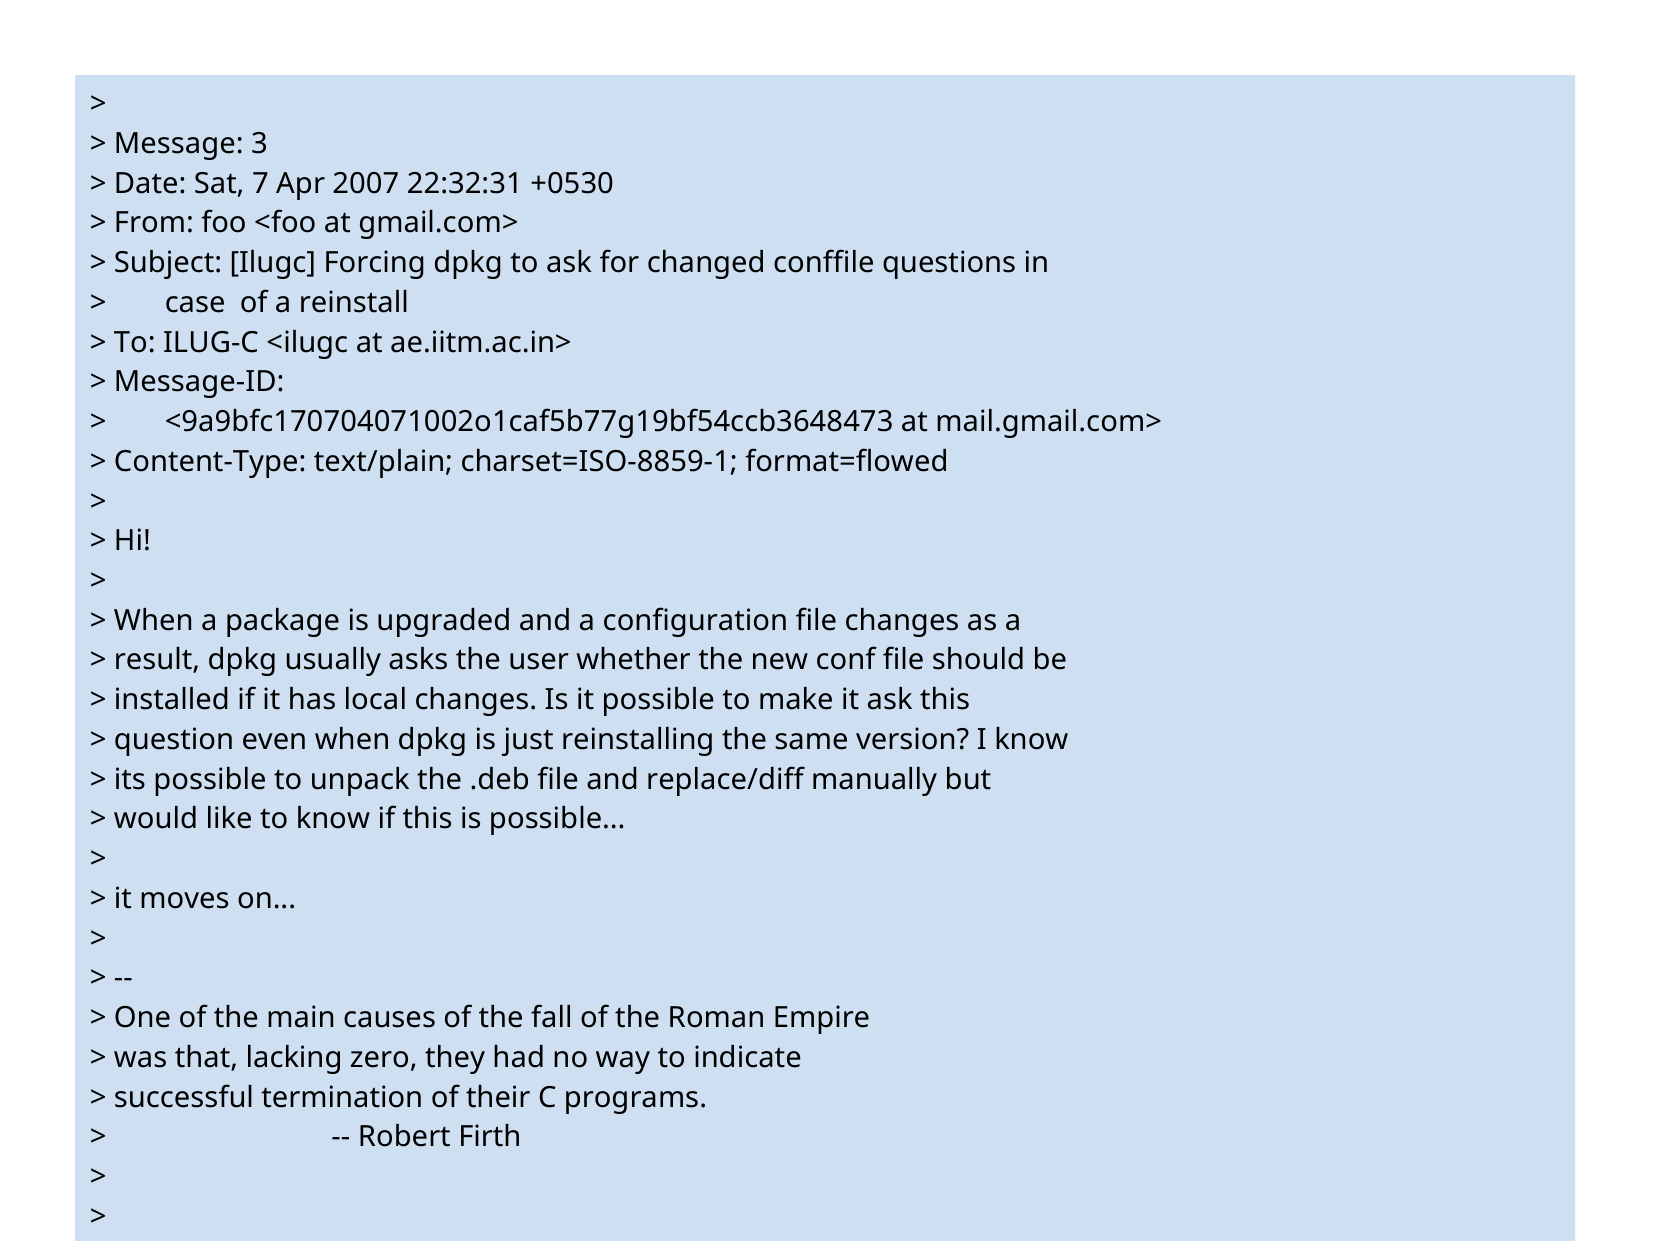

>
> Message: 3
> Date: Sat, 7 Apr 2007 22:32:31 +0530
> From: foo <foo at gmail.com>
> Subject: [Ilugc] Forcing dpkg to ask for changed conffile questions in
> 	case	of a reinstall
> To: ILUG-C <ilugc at ae.iitm.ac.in>
> Message-ID:
> 	<9a9bfc170704071002o1caf5b77g19bf54ccb3648473 at mail.gmail.com>
> Content-Type: text/plain; charset=ISO-8859-1; format=flowed
>
> Hi!
>
> When a package is upgraded and a configuration file changes as a
> result, dpkg usually asks the user whether the new conf file should be
> installed if it has local changes. Is it possible to make it ask this
> question even when dpkg is just reinstalling the same version? I know
> its possible to unpack the .deb file and replace/diff manually but
> would like to know if this is possible...
>
> it moves on...
>
> --
> One of the main causes of the fall of the Roman Empire
> was that, lacking zero, they had no way to indicate
> successful termination of their C programs.
> -- Robert Firth
>
>
> ------------------------------